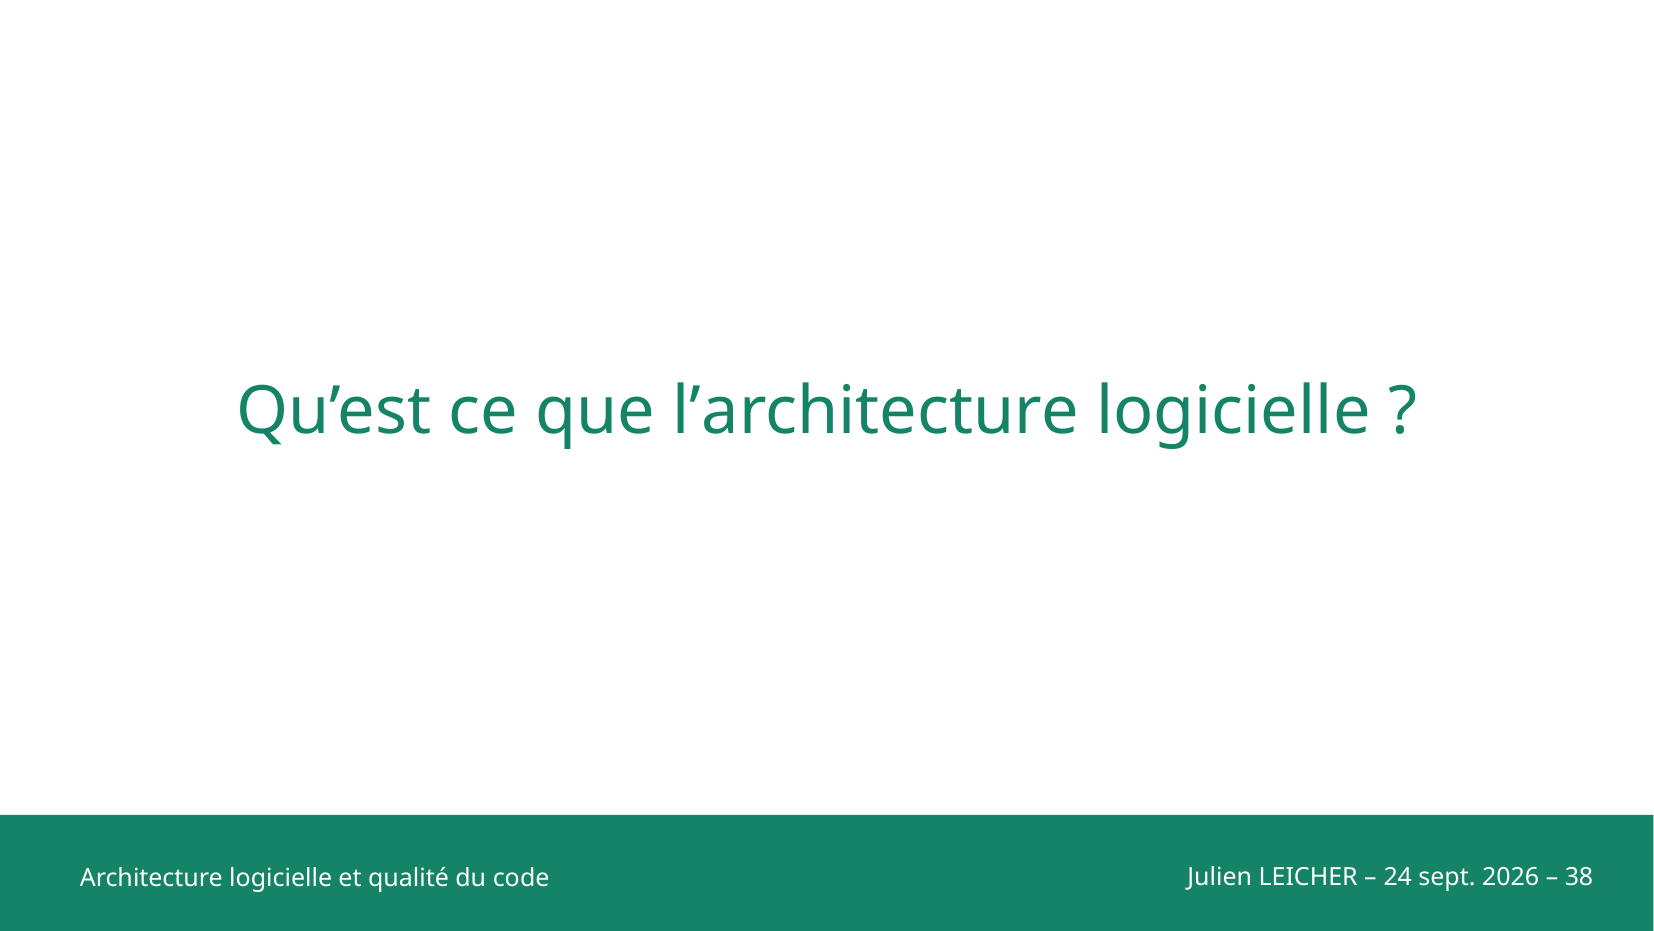

Qu’est ce que l’architecture logicielle ?
Julien LEICHER – –
Architecture logicielle et qualité du code